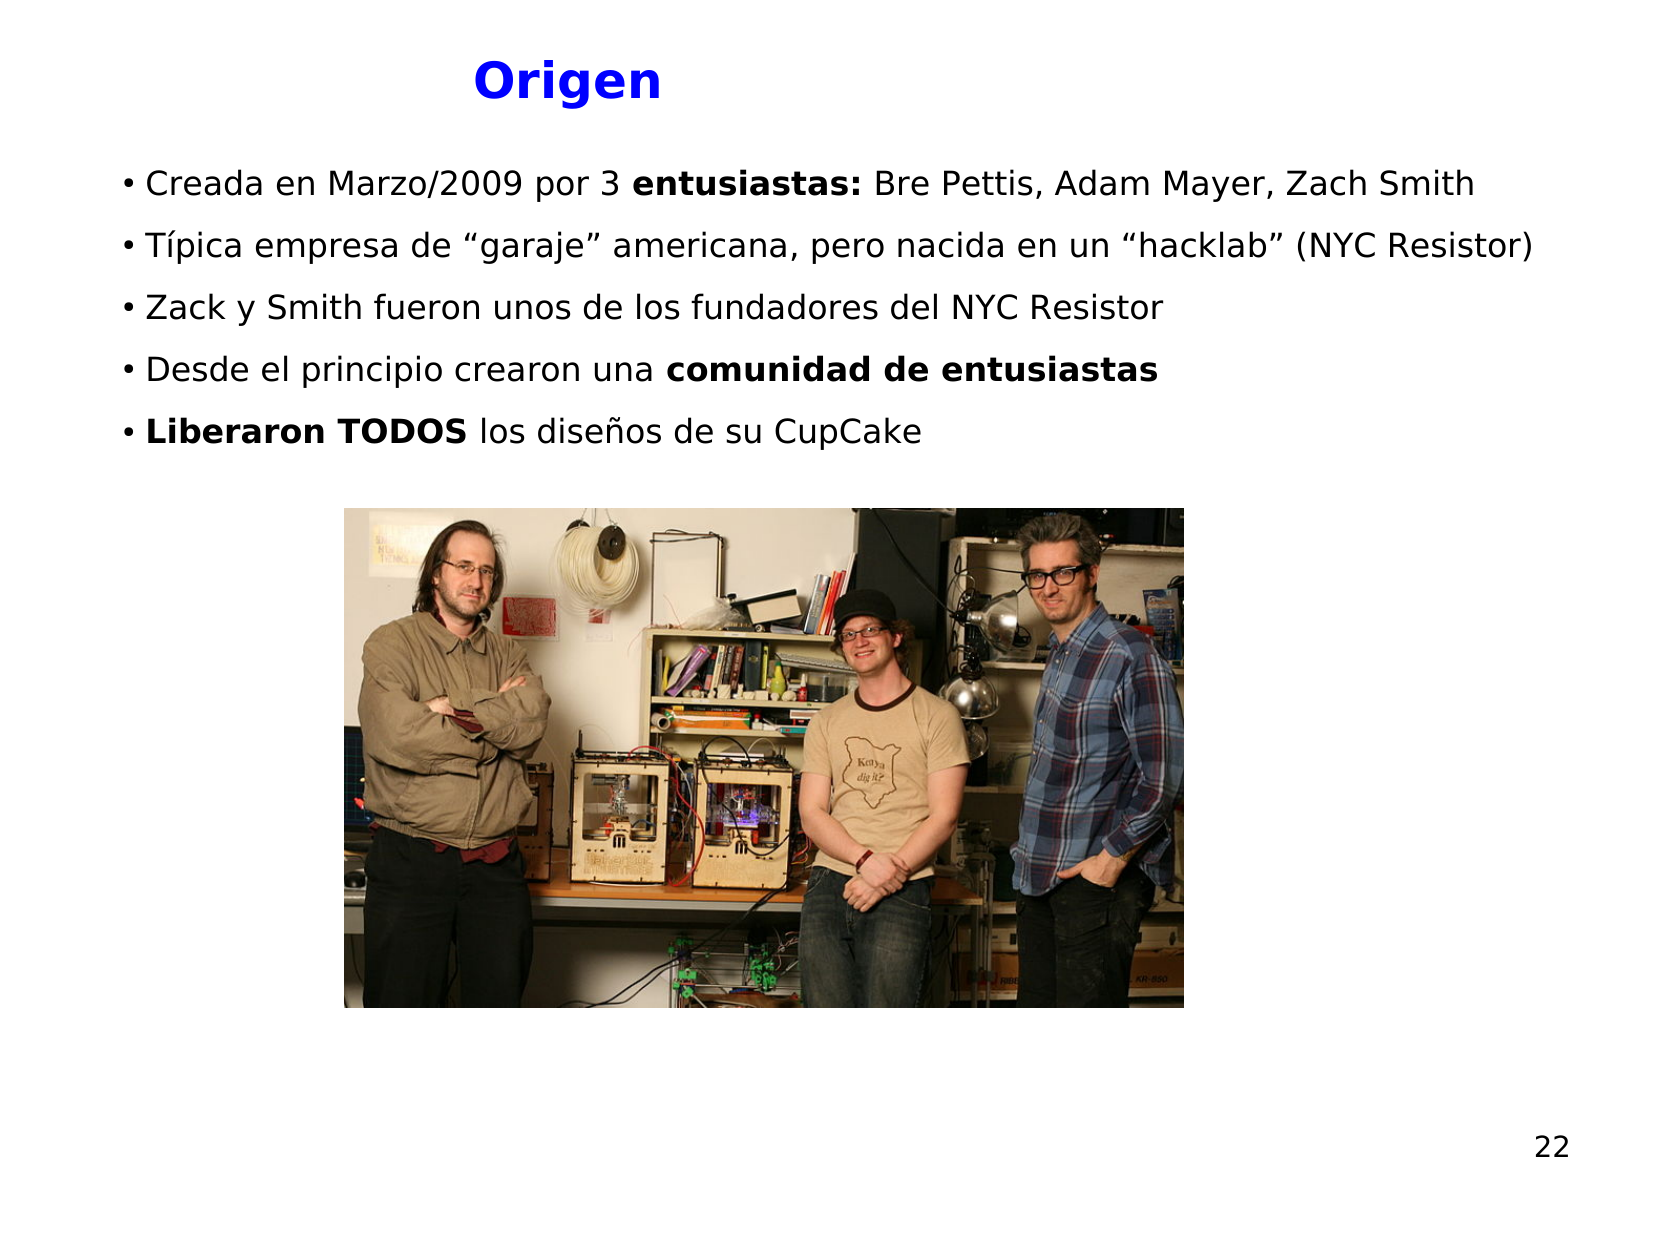

Origen
 Creada en Marzo/2009 por 3 entusiastas: Bre Pettis, Adam Mayer, Zach Smith
 Típica empresa de “garaje” americana, pero nacida en un “hacklab” (NYC Resistor)
 Zack y Smith fueron unos de los fundadores del NYC Resistor
 Desde el principio crearon una comunidad de entusiastas
 Liberaron TODOS los diseños de su CupCake
22